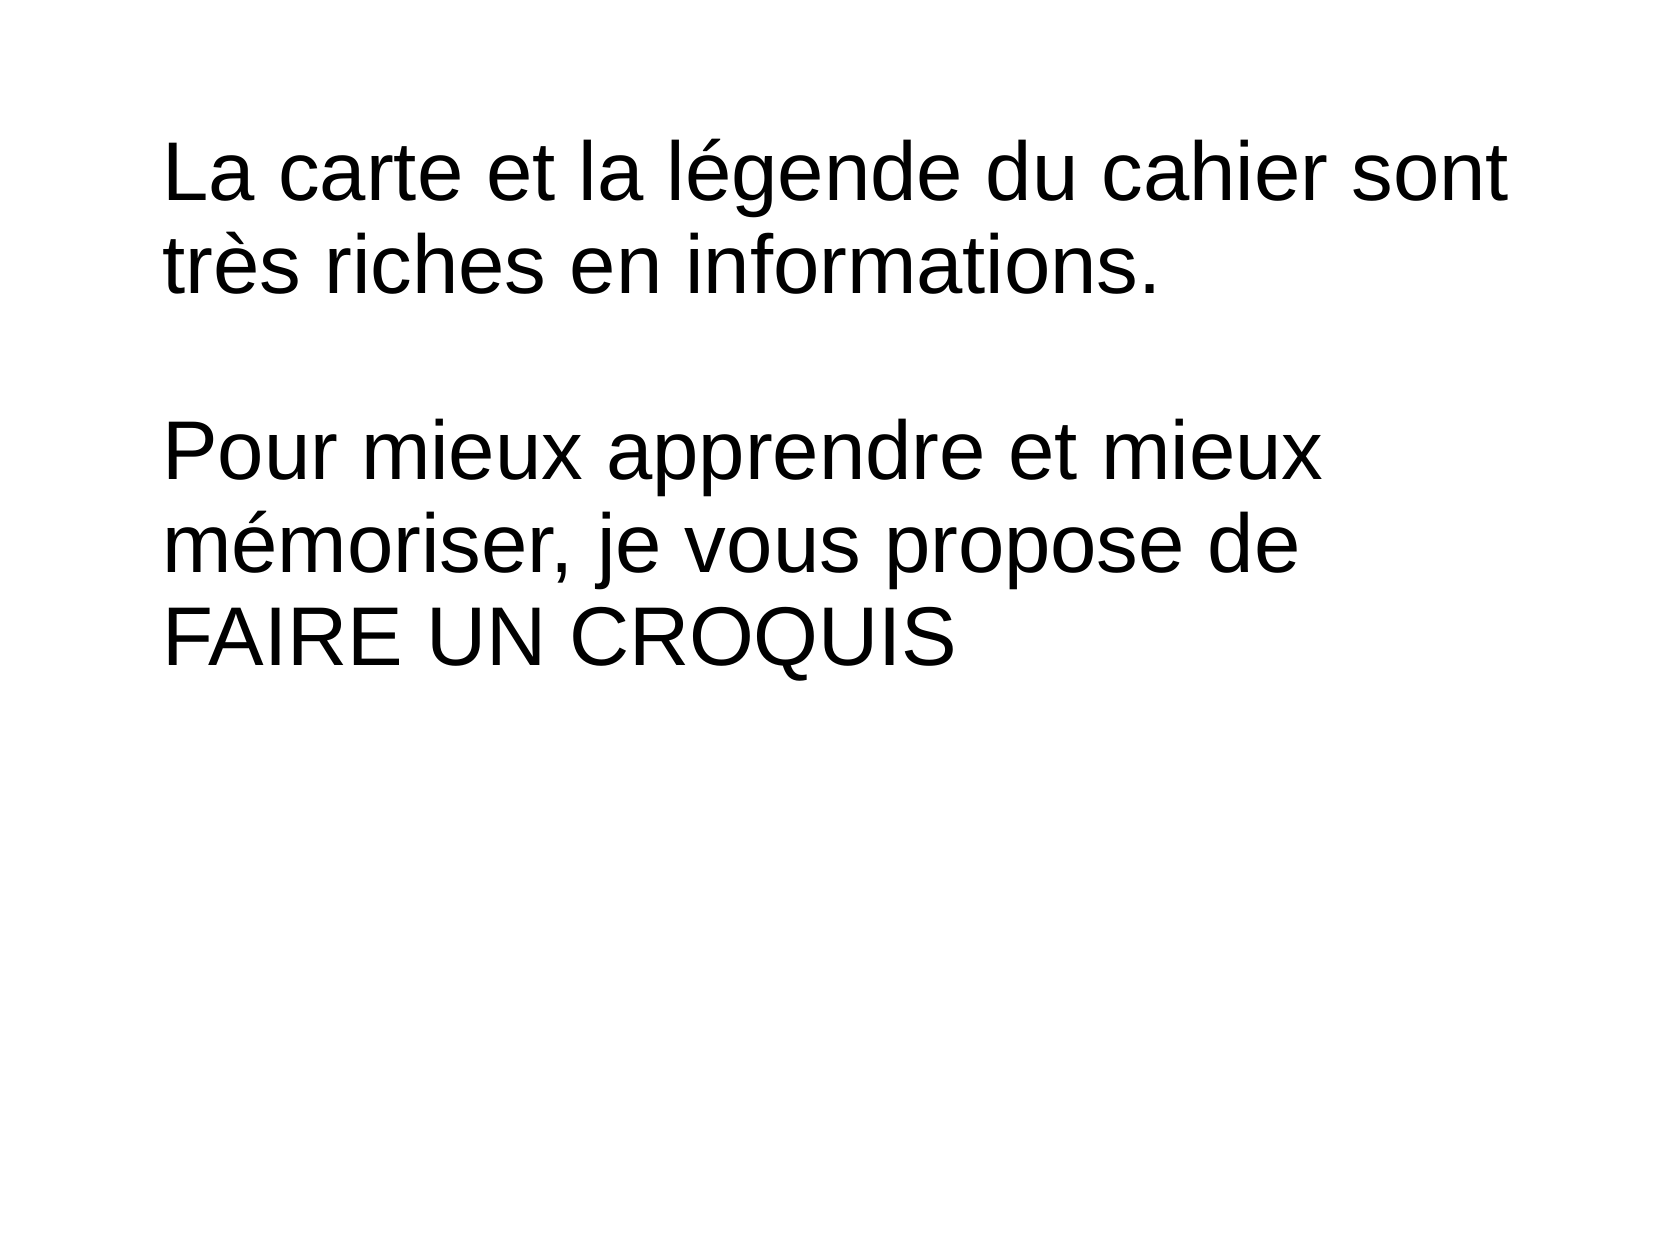

La carte et la légende du cahier sont très riches en informations.
Pour mieux apprendre et mieux mémoriser, je vous propose de FAIRE UN CROQUIS